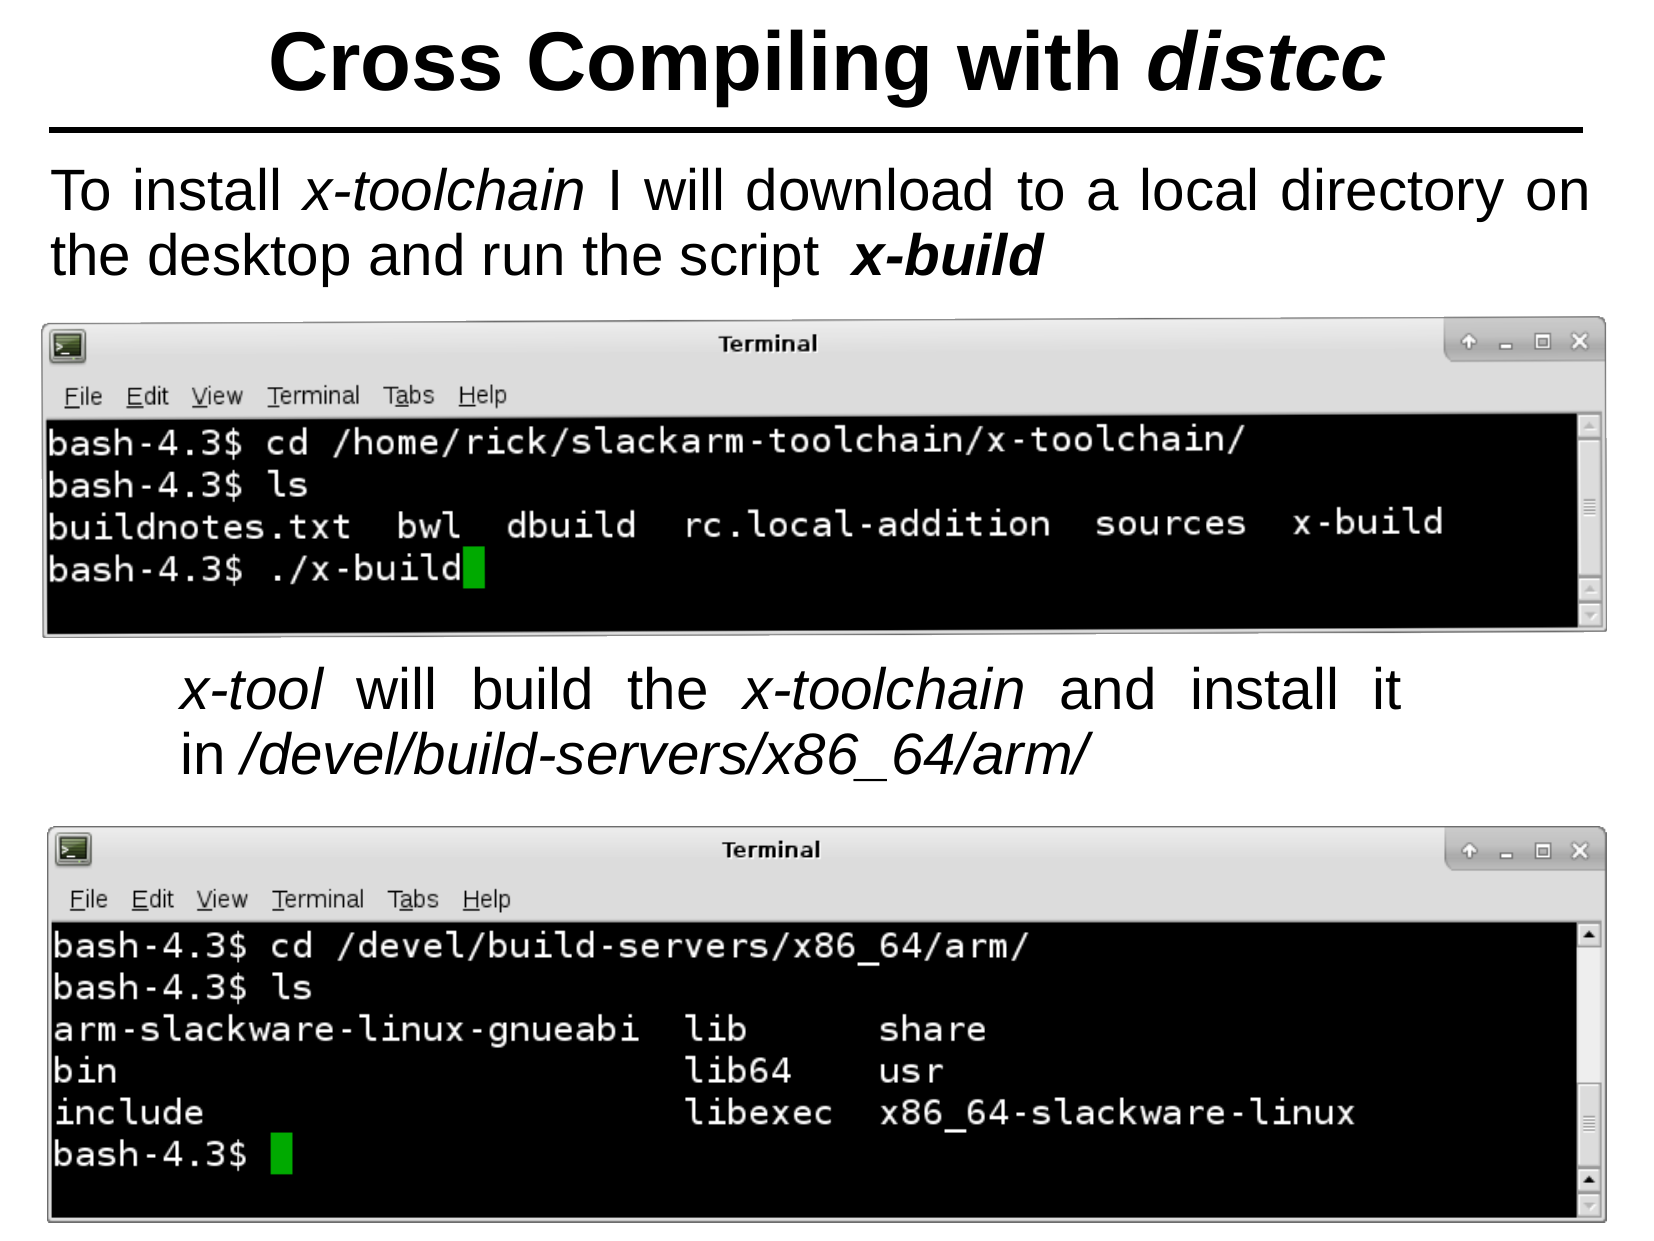

Cross Compiling with distcc
To install x-toolchain I will download to a local directory on the desktop and run the script x-build
x-tool will build the x-toolchain and install it in /devel/build-servers/x86_64/arm/